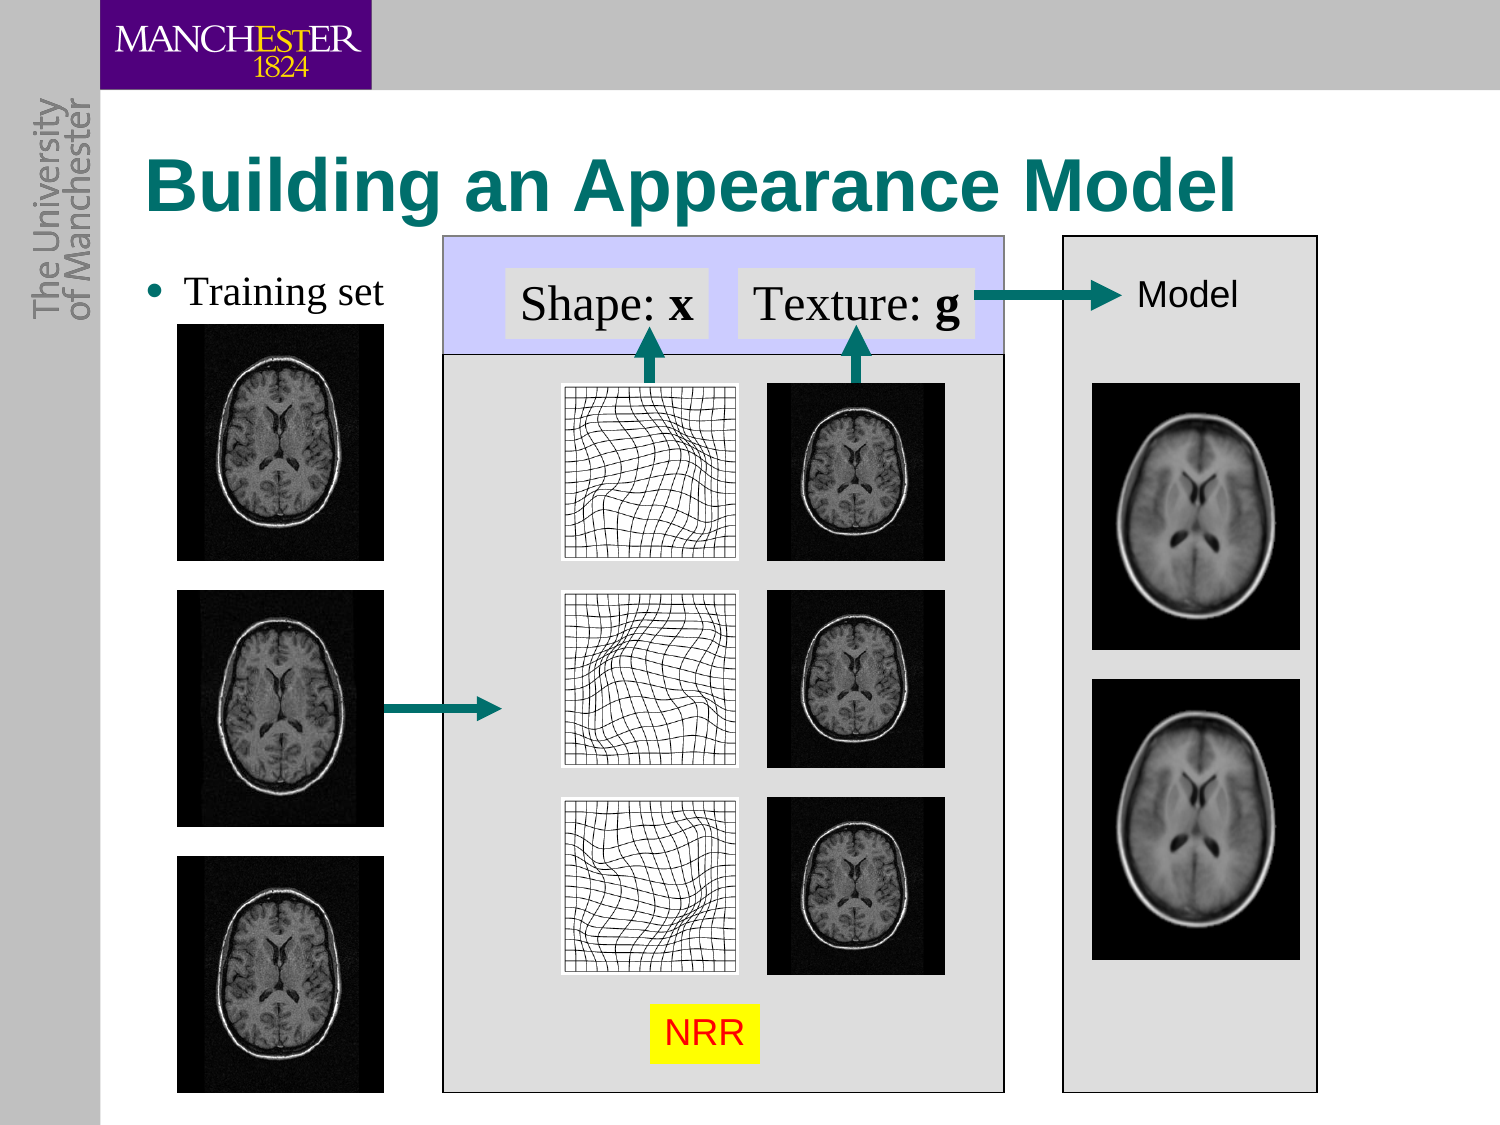

# Building an Appearance Model
Training set
Model
Shape: x
Texture: g
NRR